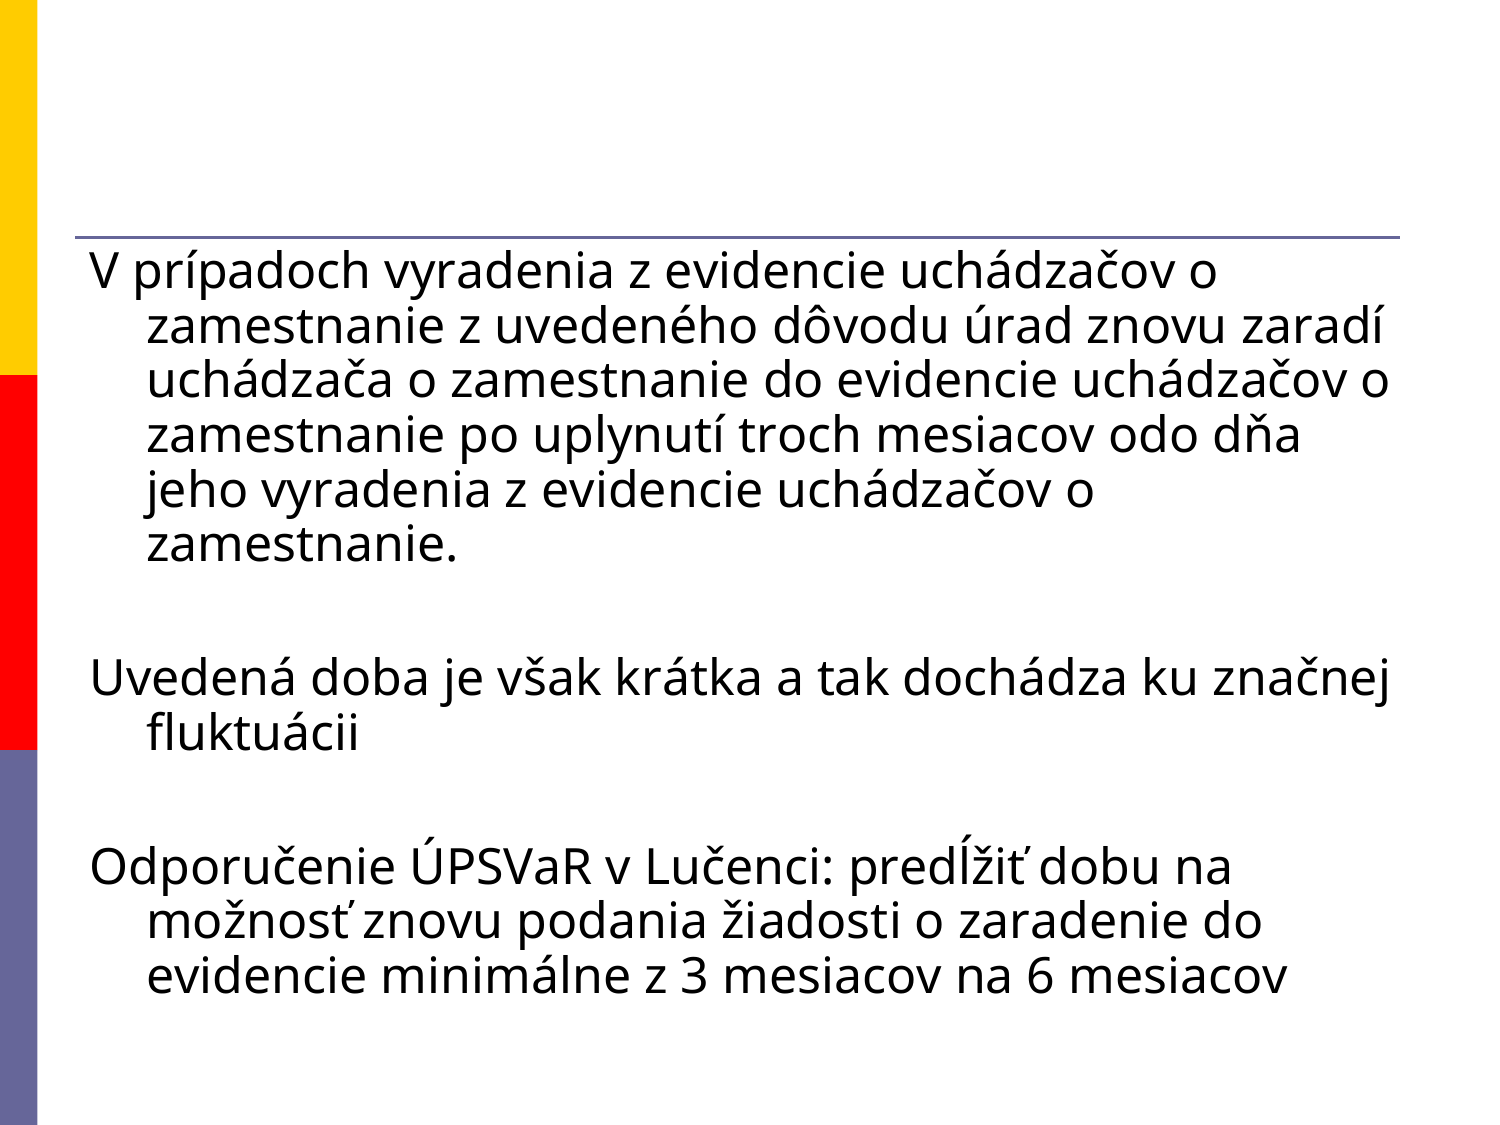

# V prípadoch vyradenia z evidencie uchádzačov o zamestnanie z uvedeného dôvodu úrad znovu zaradí uchádzača o zamestnanie do evidencie uchádzačov o zamestnanie po uplynutí troch mesiacov odo dňa jeho vyradenia z evidencie uchádzačov o zamestnanie.
Uvedená doba je však krátka a tak dochádza ku značnej fluktuácii
Odporučenie ÚPSVaR v Lučenci: predĺžiť dobu na možnosť znovu podania žiadosti o zaradenie do evidencie minimálne z 3 mesiacov na 6 mesiacov